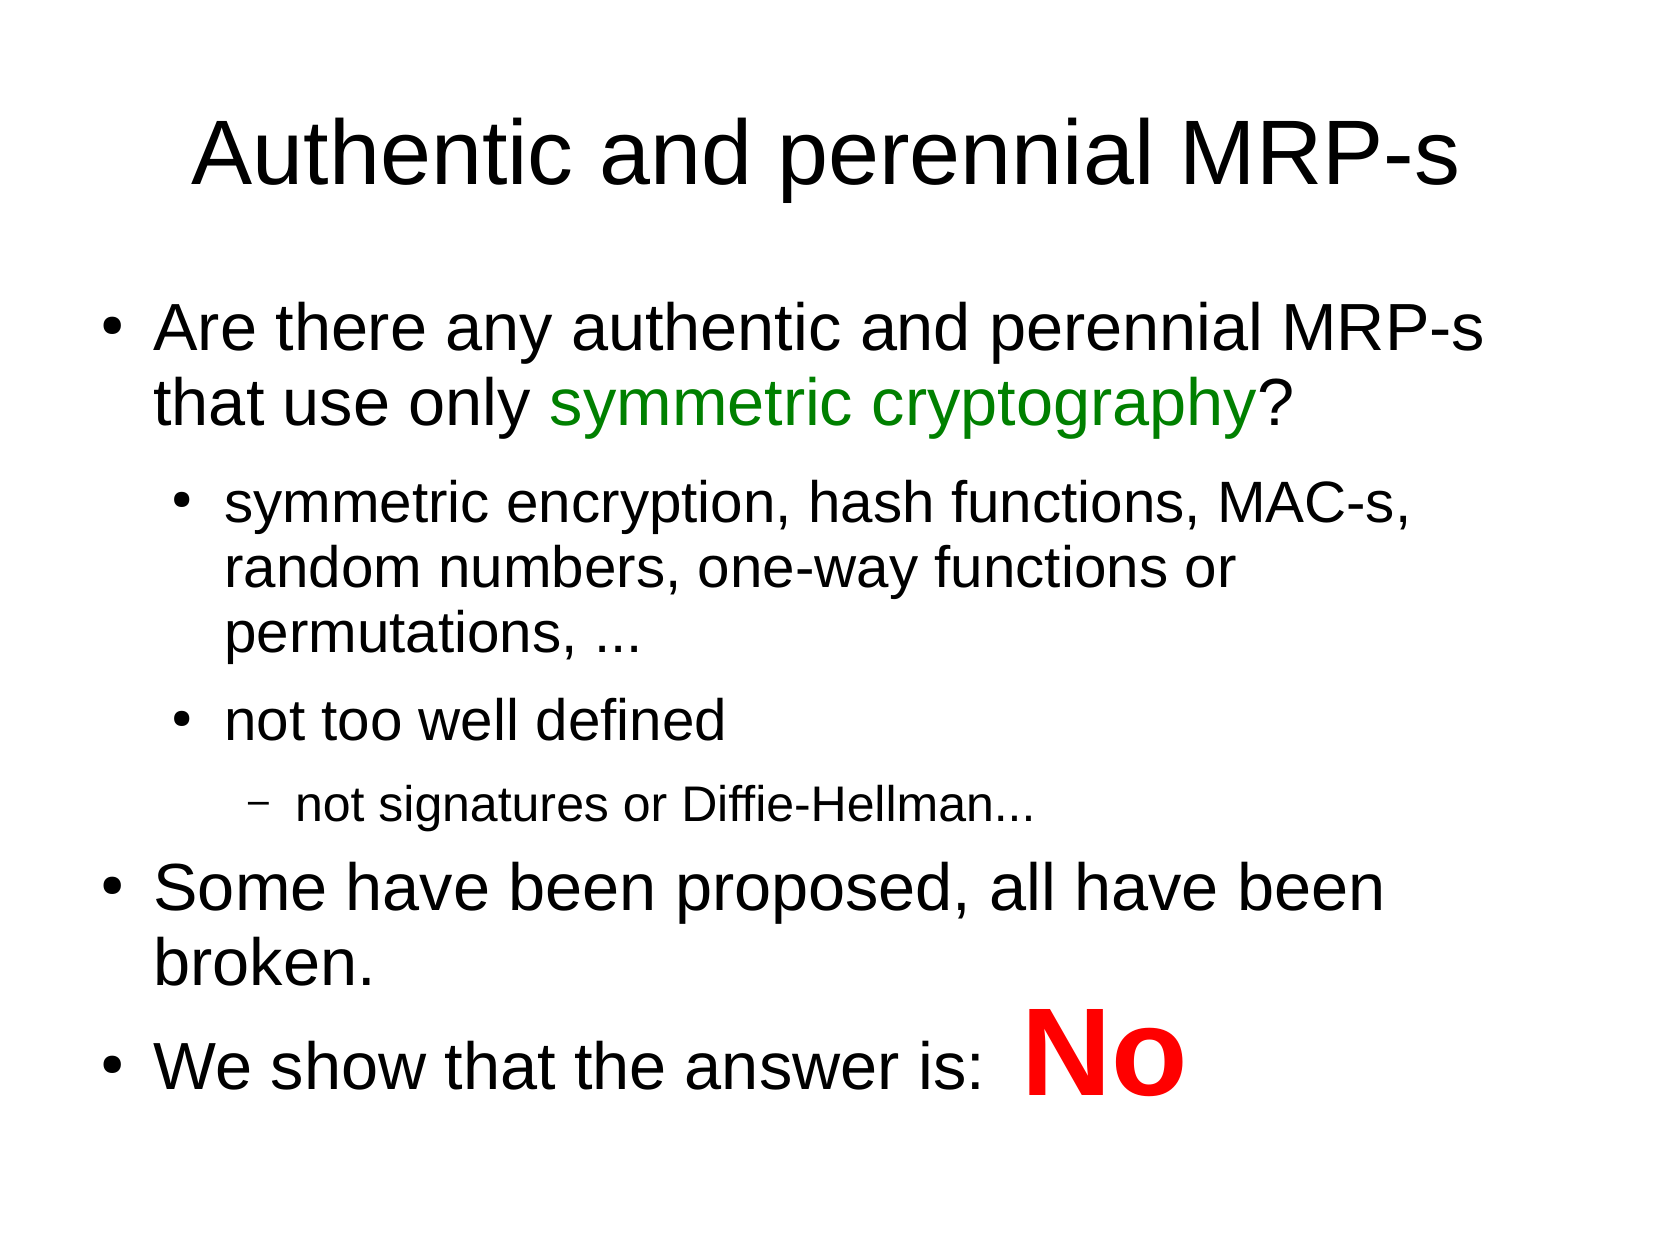

# Authentic and perennial MRP-s
Are there any authentic and perennial MRP-s that use only symmetric cryptography?
symmetric encryption, hash functions, MAC-s, random numbers, one-way functions or permutations, ...
not too well defined
not signatures or Diffie-Hellman...
Some have been proposed, all have been broken.
We show that the answer is:
No